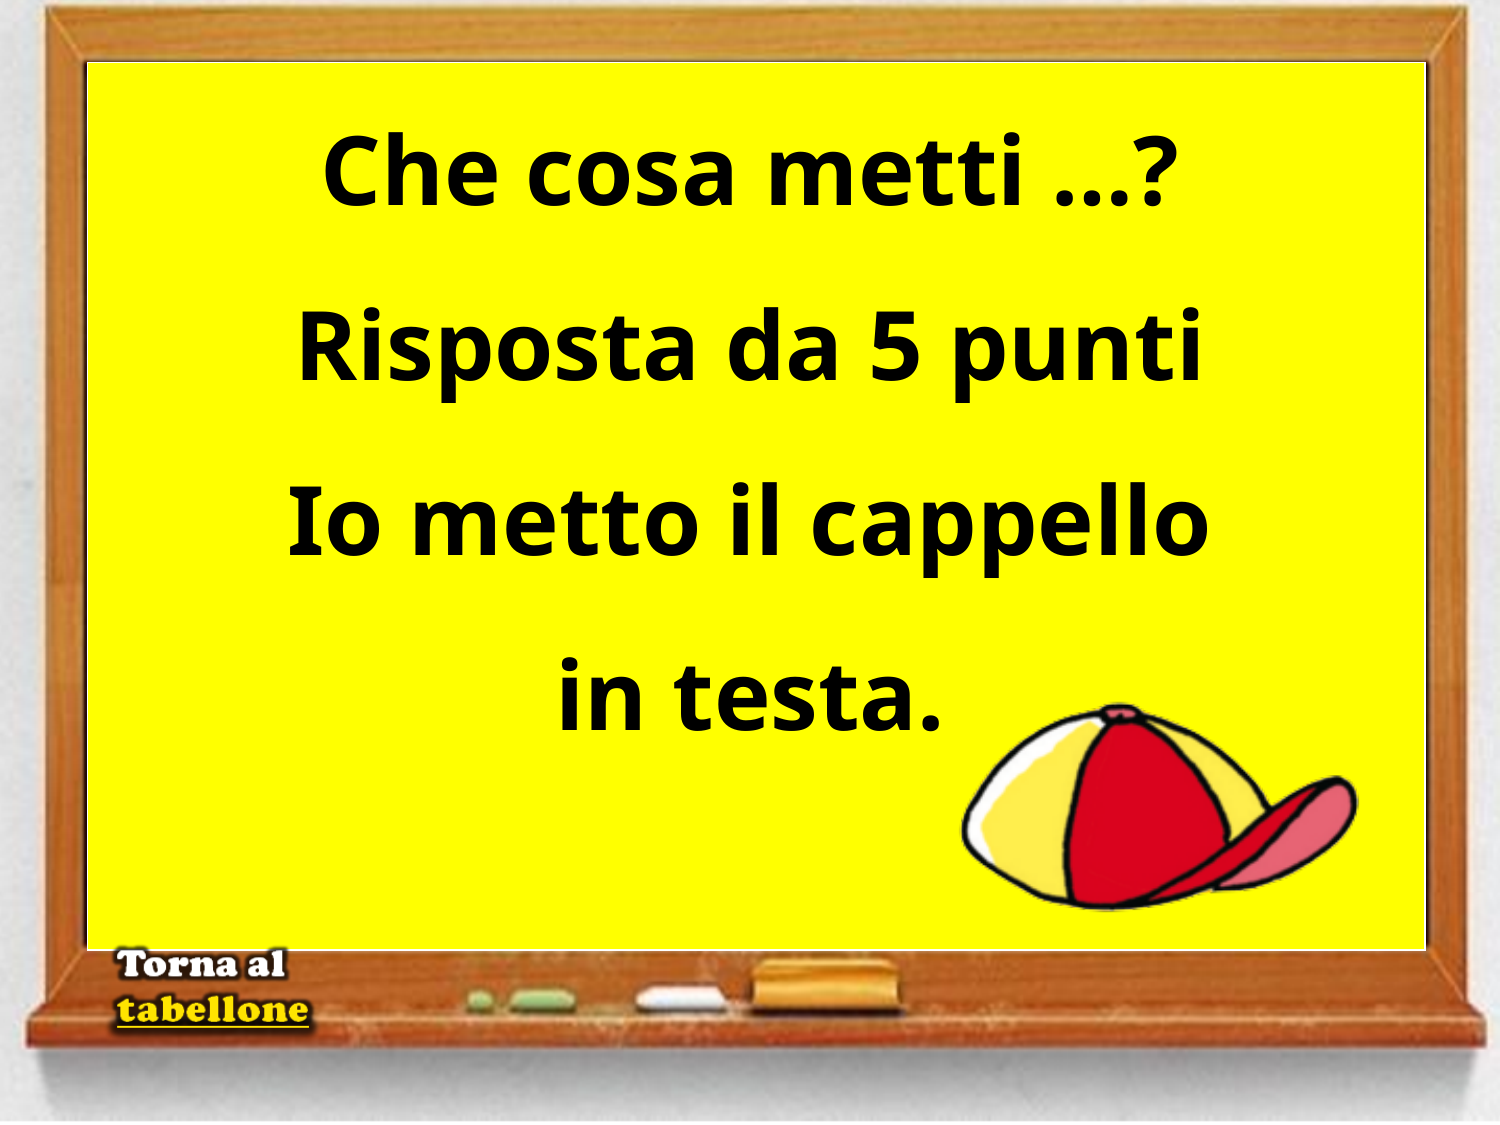

Che cosa metti …?
Risposta da 5 punti
Io metto il cappello
in testa.